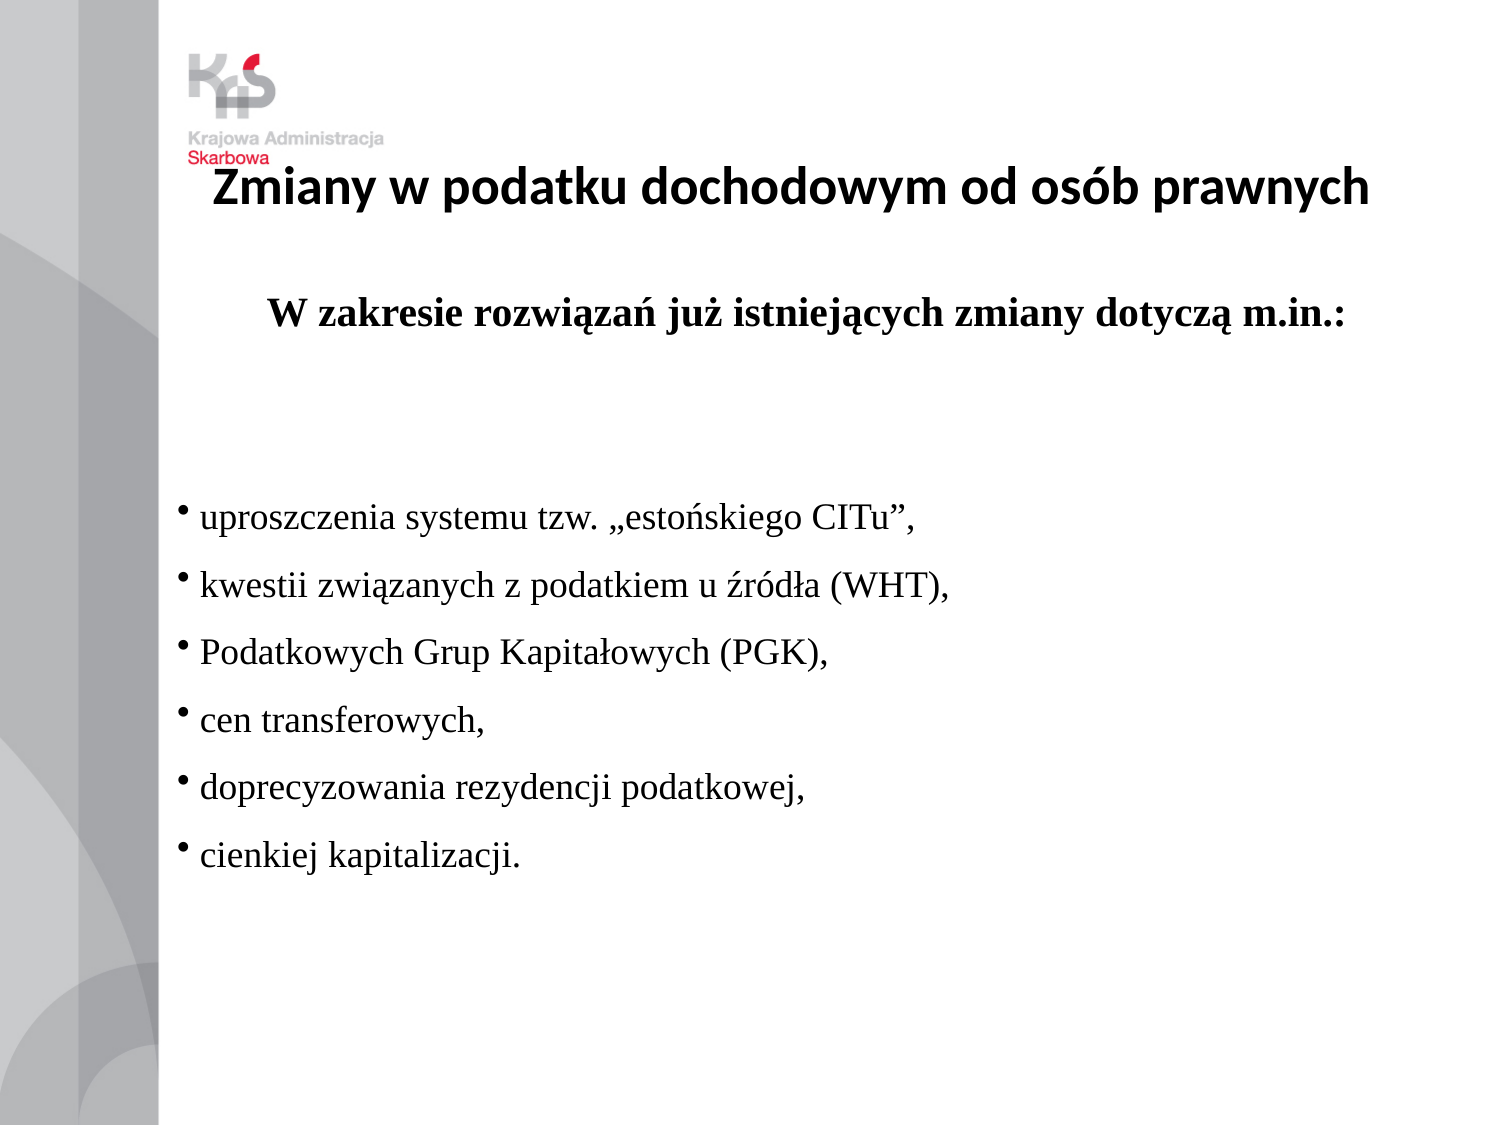

# Zmiany w podatku dochodowym od osób prawnych
W zakresie rozwiązań już istniejących zmiany dotyczą m.in.:
 uproszczenia systemu tzw. „estońskiego CITu”,
 kwestii związanych z podatkiem u źródła (WHT),
 Podatkowych Grup Kapitałowych (PGK),
 cen transferowych,
 doprecyzowania rezydencji podatkowej,
 cienkiej kapitalizacji.